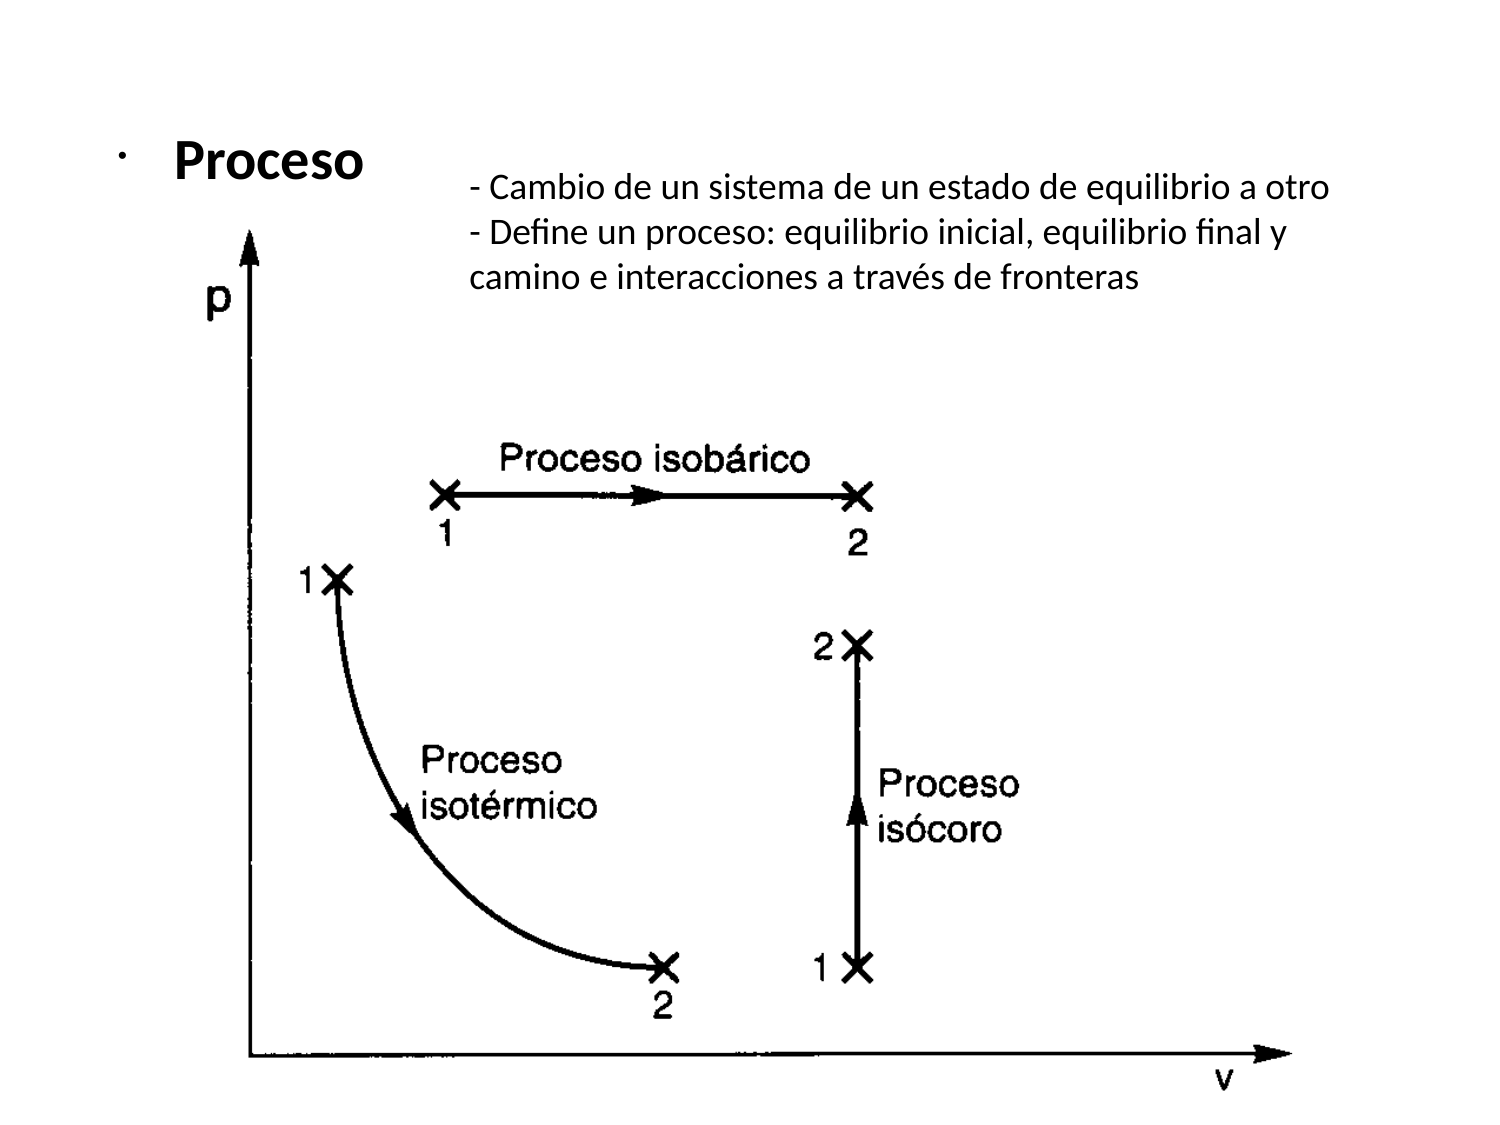

Proceso
- Cambio de un sistema de un estado de equilibrio a otro
- Define un proceso: equilibrio inicial, equilibrio final y camino e interacciones a través de fronteras